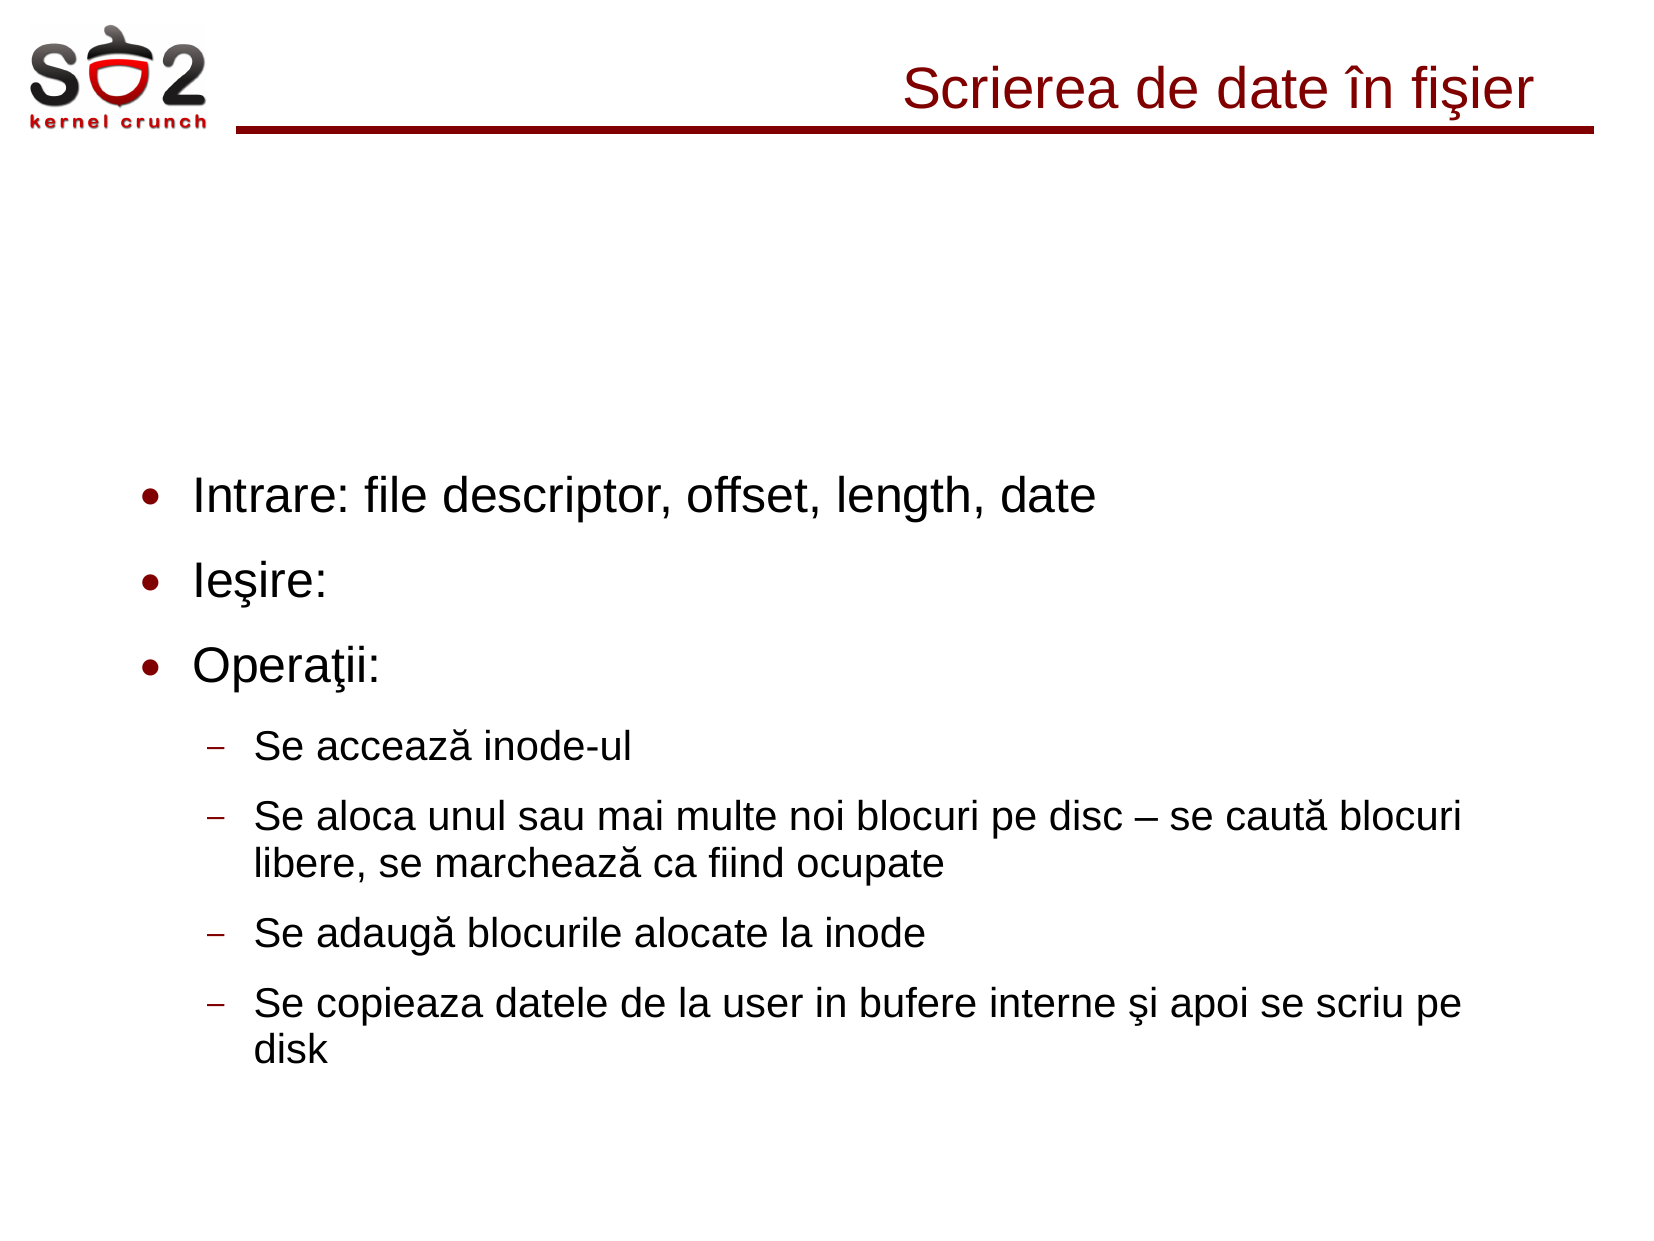

# Scrierea de date în fişier
Intrare: file descriptor, offset, length, date
Ieşire:
Operaţii:
Se accează inode-ul
Se aloca unul sau mai multe noi blocuri pe disc – se caută blocuri libere, se marchează ca fiind ocupate
Se adaugă blocurile alocate la inode
Se copieaza datele de la user in bufere interne şi apoi se scriu pe disk